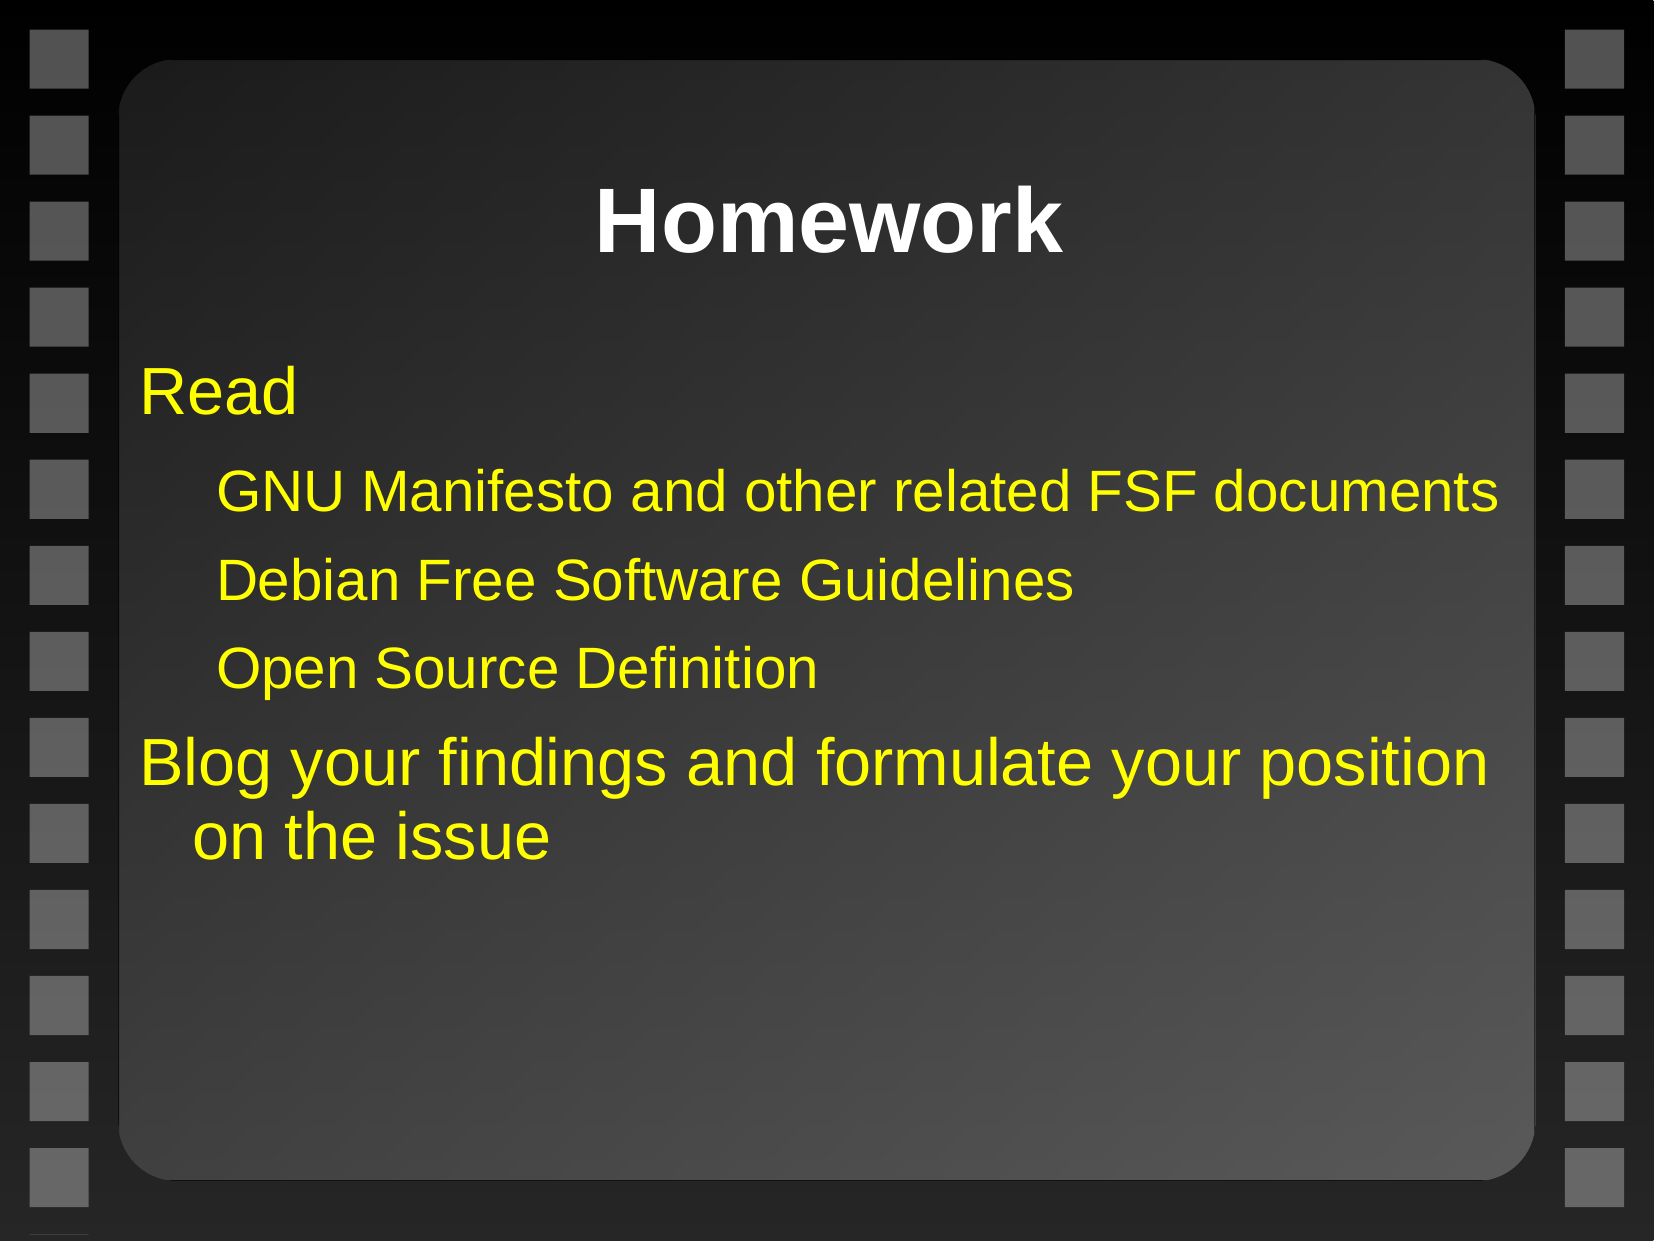

# Homework
Read
GNU Manifesto and other related FSF documents
Debian Free Software Guidelines
Open Source Definition
Blog your findings and formulate your position on the issue